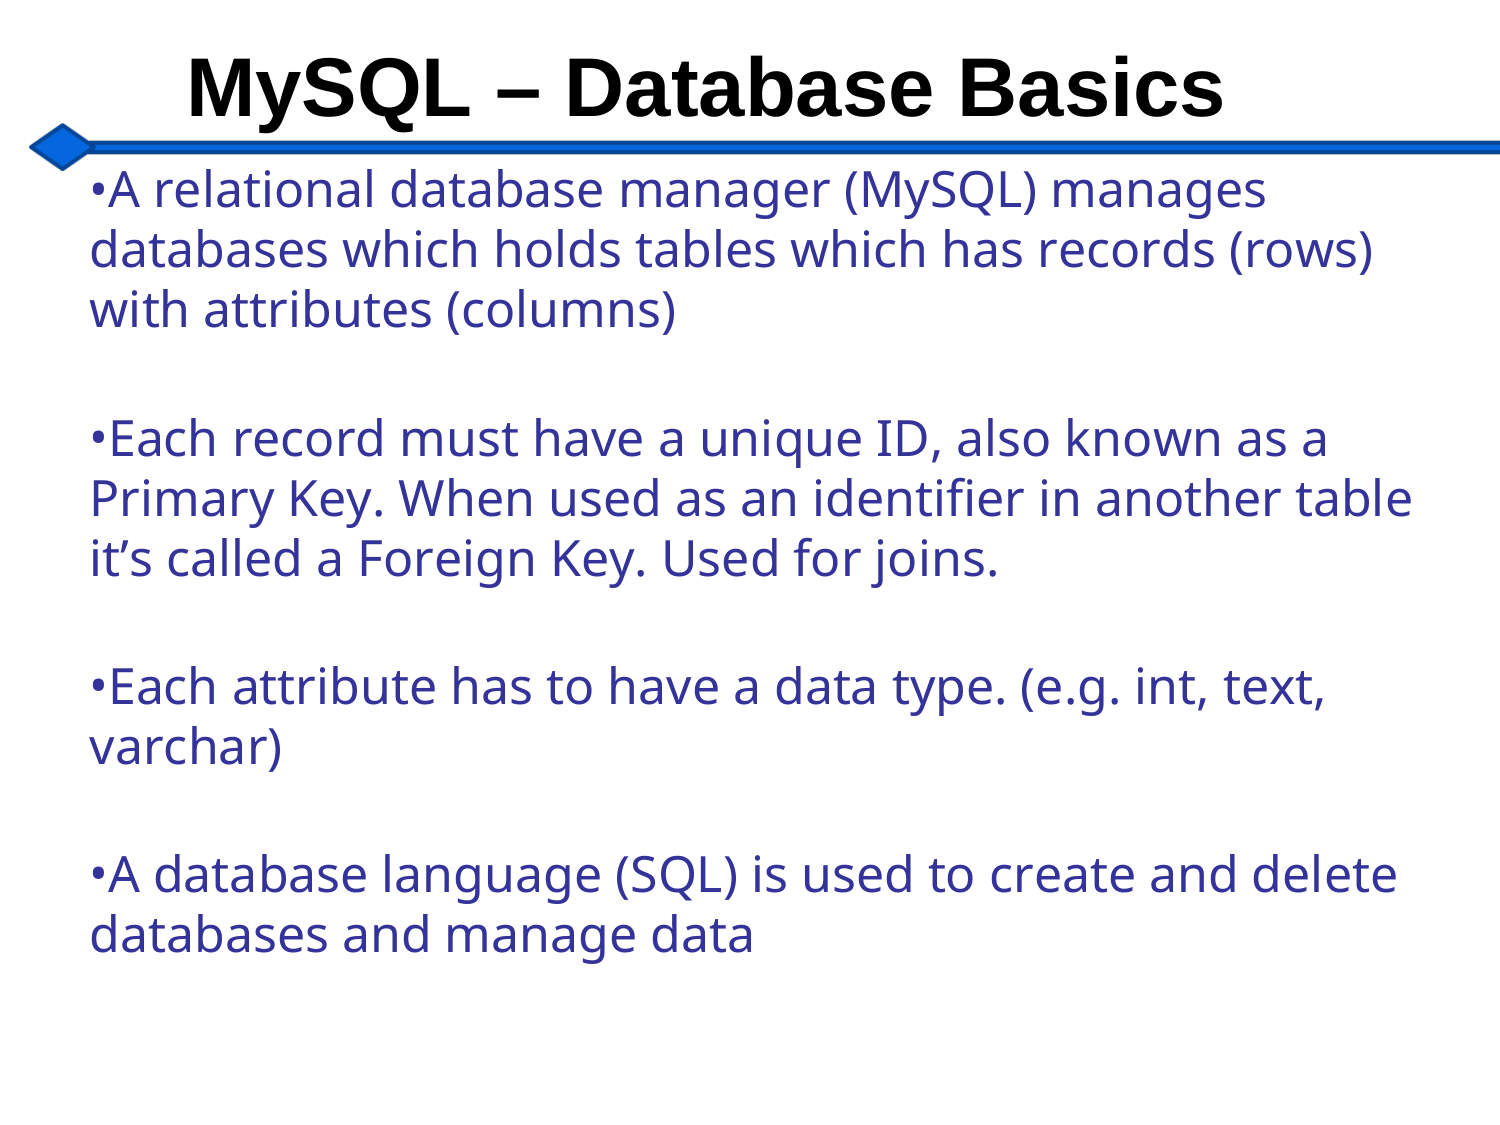

MySQL – Database Basics
A relational database manager (MySQL) manages databases which holds tables which has records (rows) with attributes (columns)
Each record must have a unique ID, also known as a Primary Key. When used as an identifier in another table it’s called a Foreign Key. Used for joins.
Each attribute has to have a data type. (e.g. int, text, varchar)
A database language (SQL) is used to create and delete databases and manage data